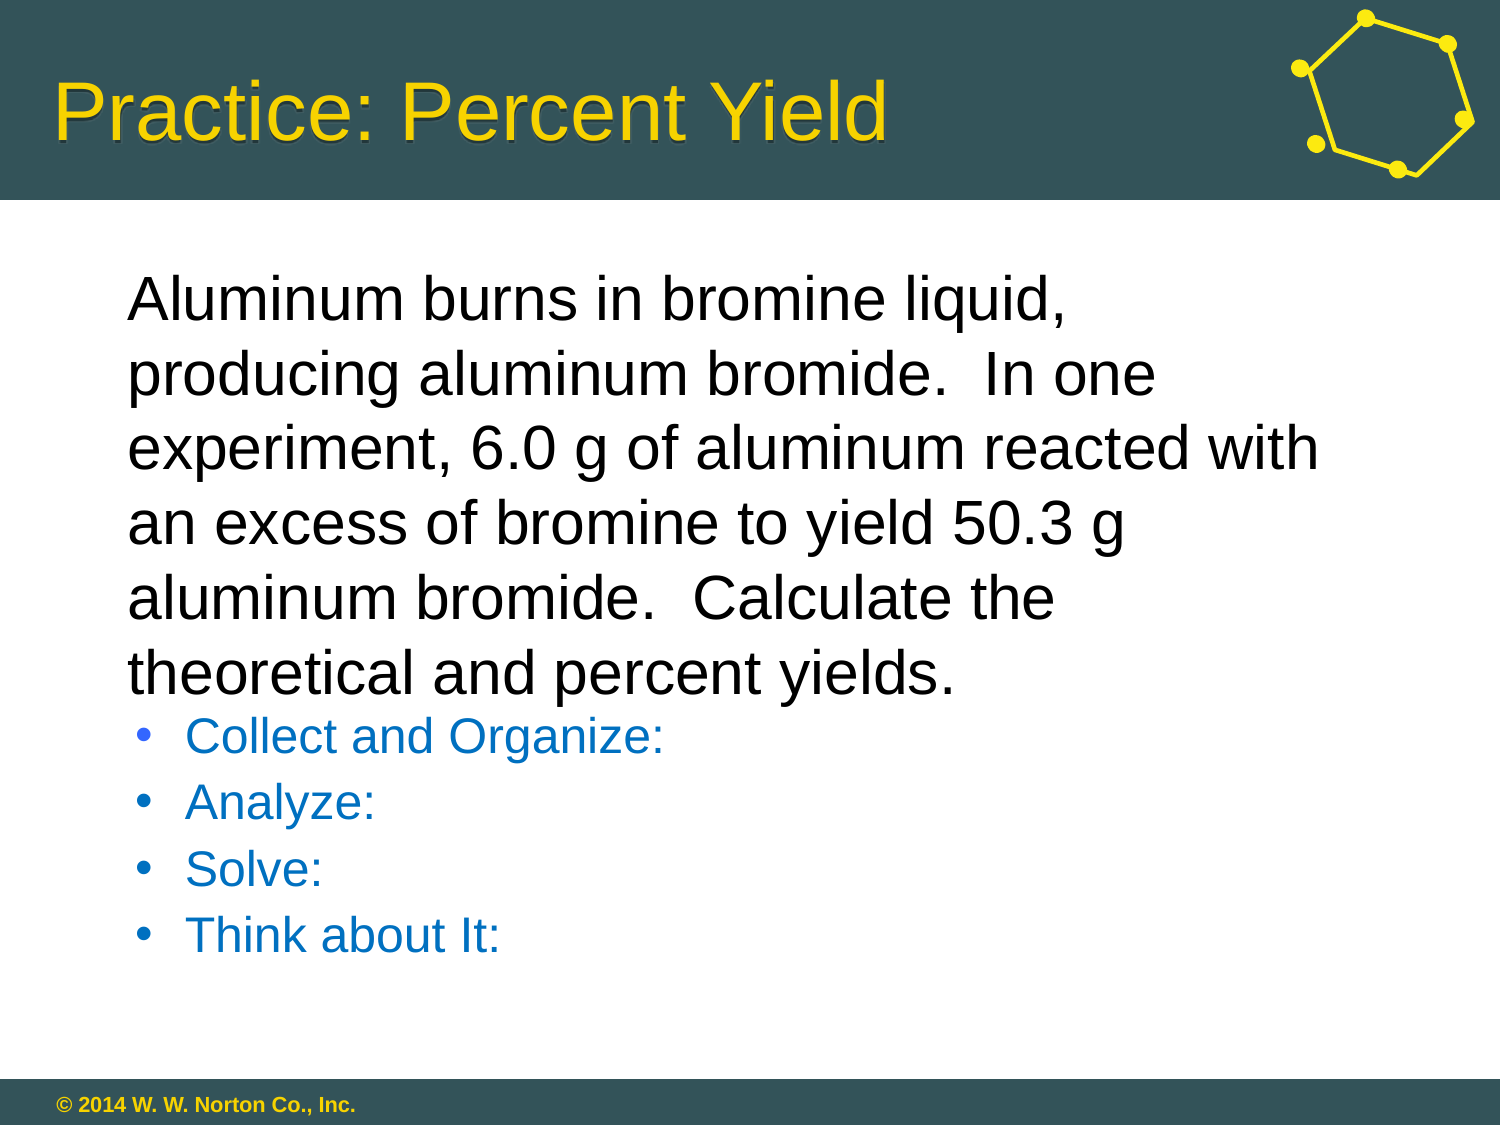

Practice: Percent Yield
# Aluminum burns in bromine liquid, producing aluminum bromide. In one experiment, 6.0 g of aluminum reacted with an excess of bromine to yield 50.3 g aluminum bromide. Calculate the theoretical and percent yields.
 Collect and Organize:
 Analyze:
 Solve:
 Think about It: